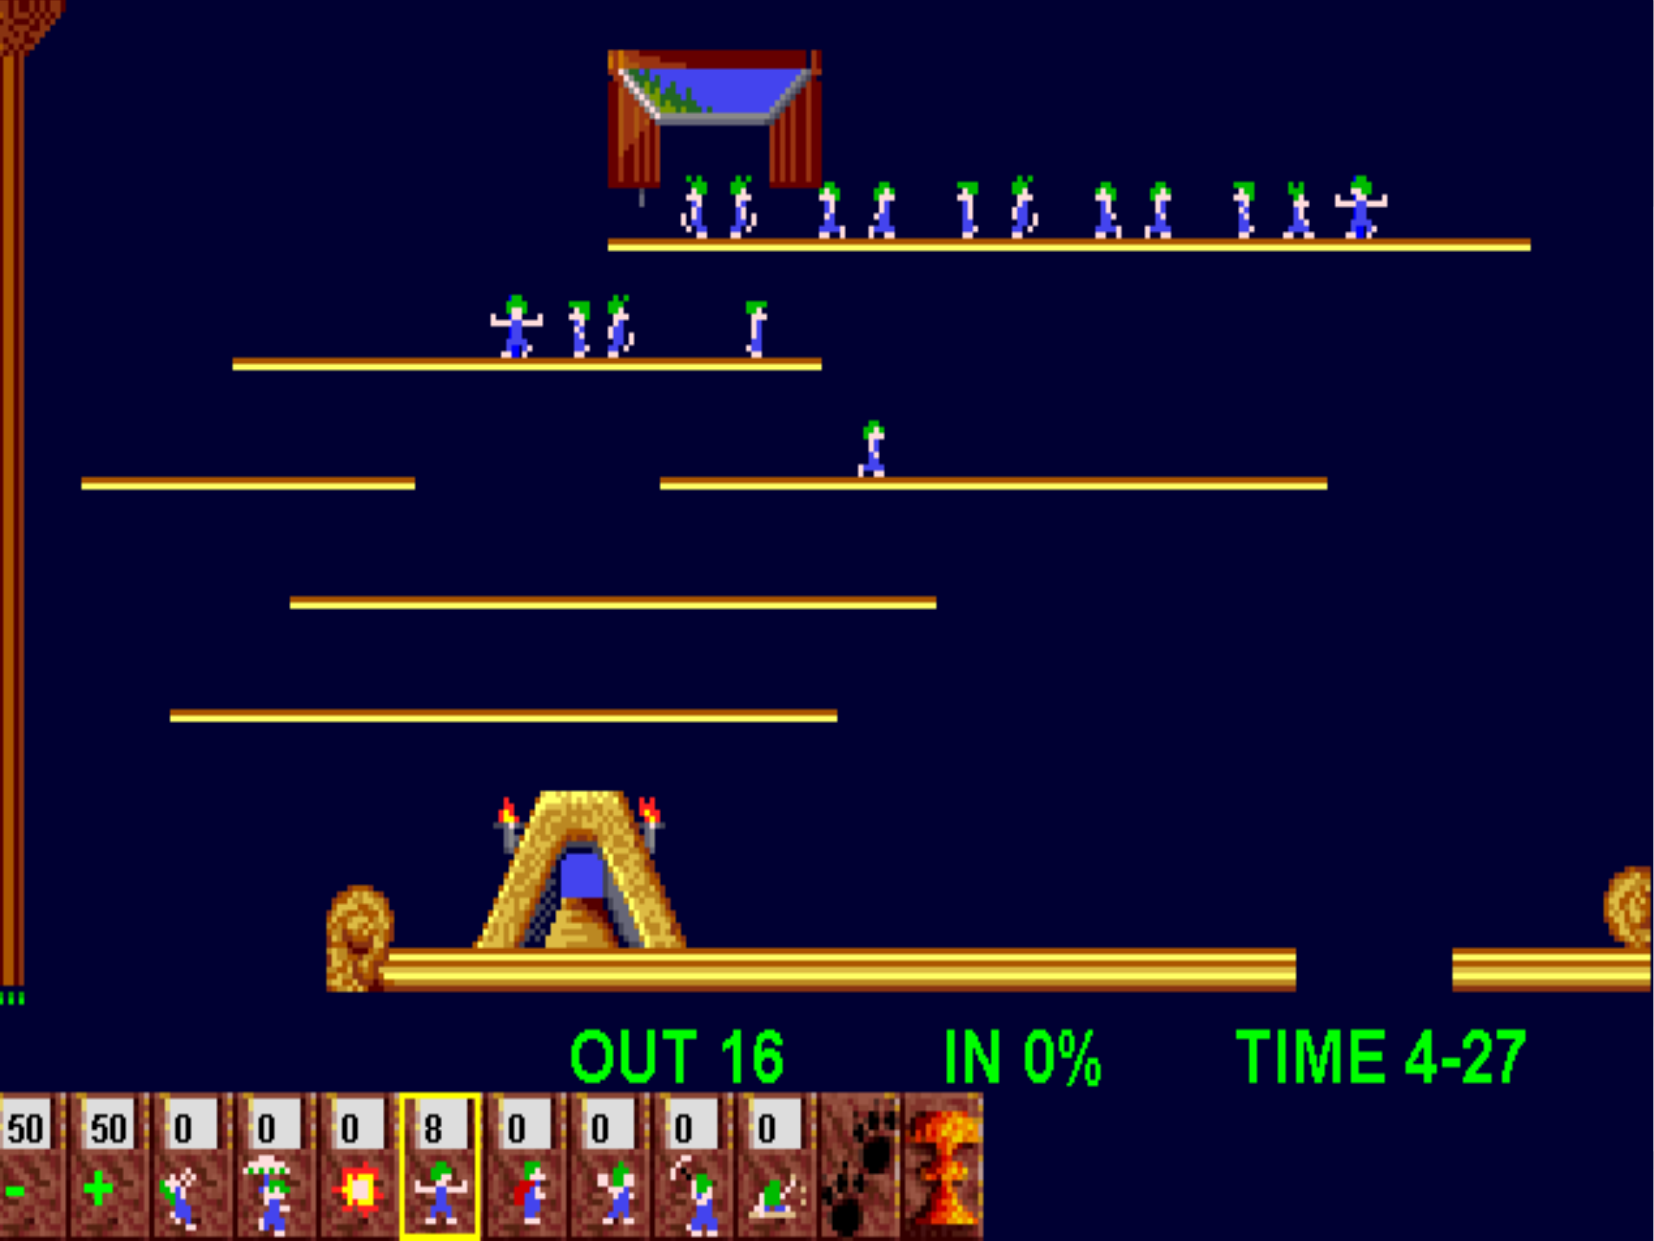

# Tinderboxes are Lemmings
13
Crowdsourcing code review